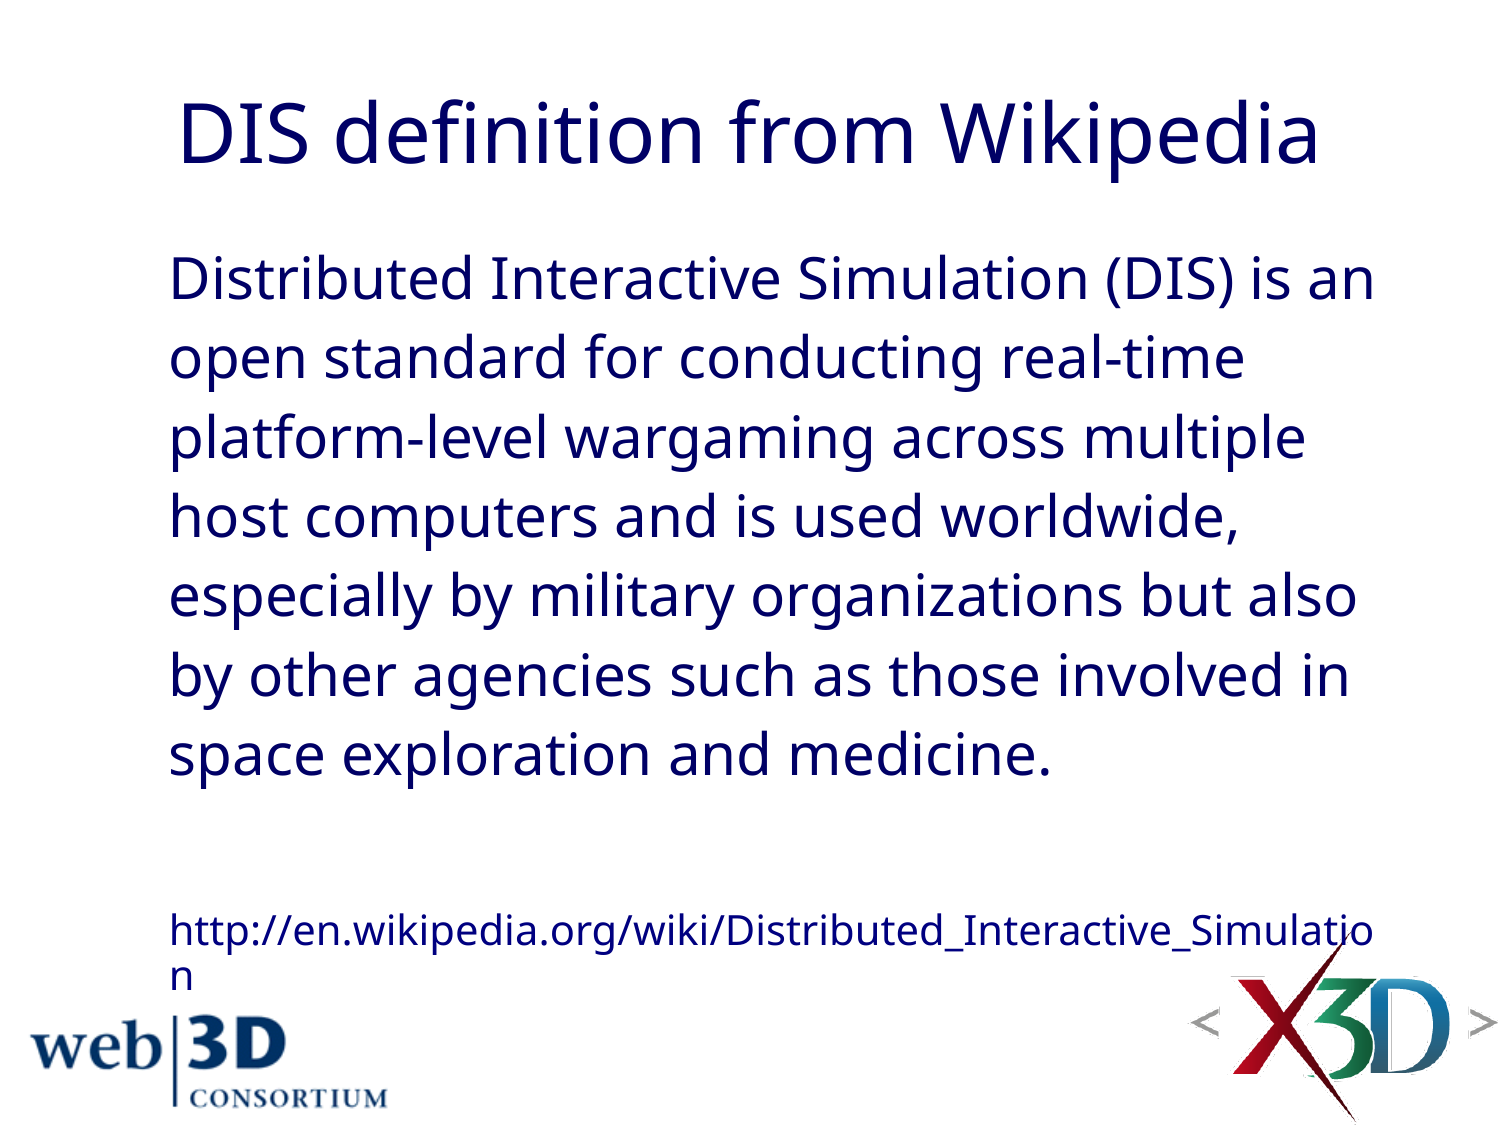

# DIS definition from Wikipedia
Distributed Interactive Simulation (DIS) is an open standard for conducting real-time platform-level wargaming across multiple host computers and is used worldwide, especially by military organizations but also by other agencies such as those involved in space exploration and medicine.
http://en.wikipedia.org/wiki/Distributed_Interactive_Simulation